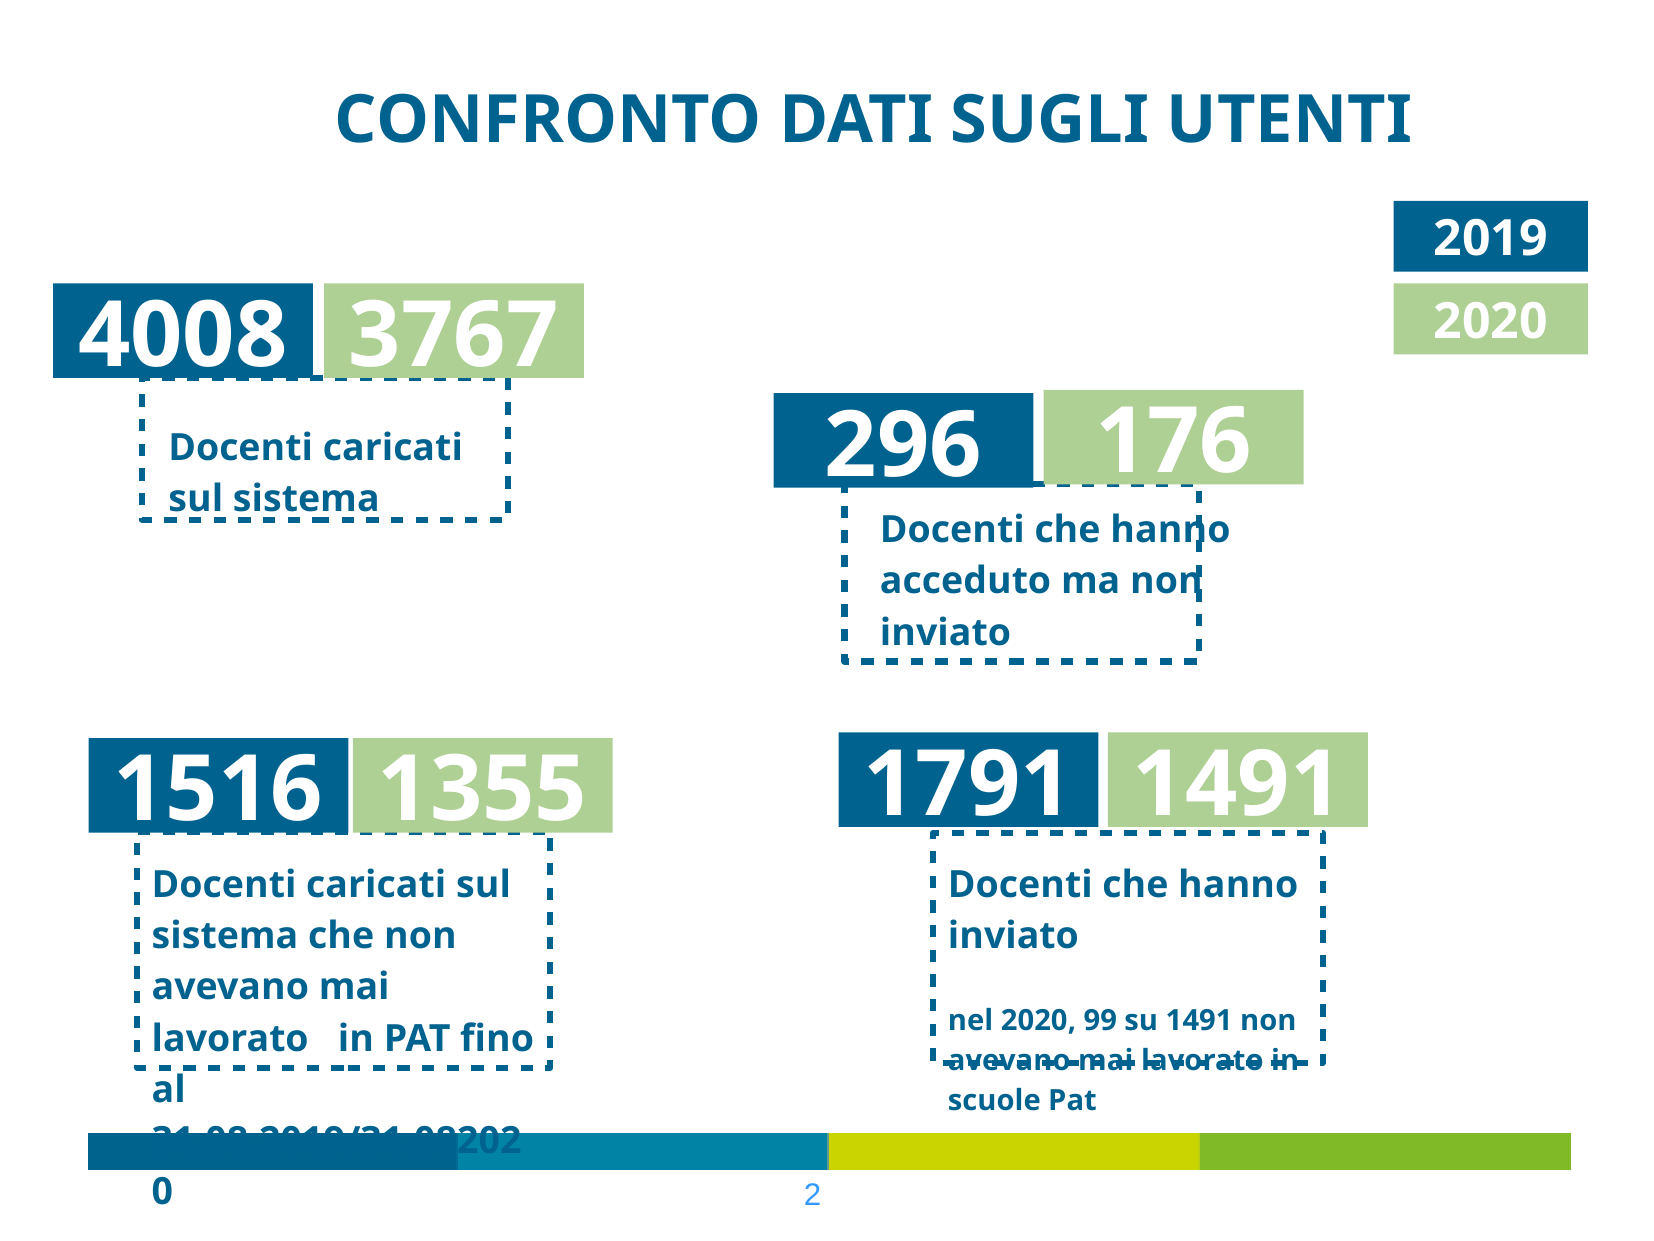

CONFRONTO DATI SUGLI UTENTI
2019
4008
3767
2020
176
296
Docenti caricati sul sistema
Docenti che hanno acceduto ma non inviato
1791
1491
1516
1355
Docenti che hanno inviato
nel 2020, 99 su 1491 non avevano mai lavorato in scuole Pat
Docenti caricati sul sistema che non avevano mai lavorato in PAT fino al 31.08.2019/31.082020
2